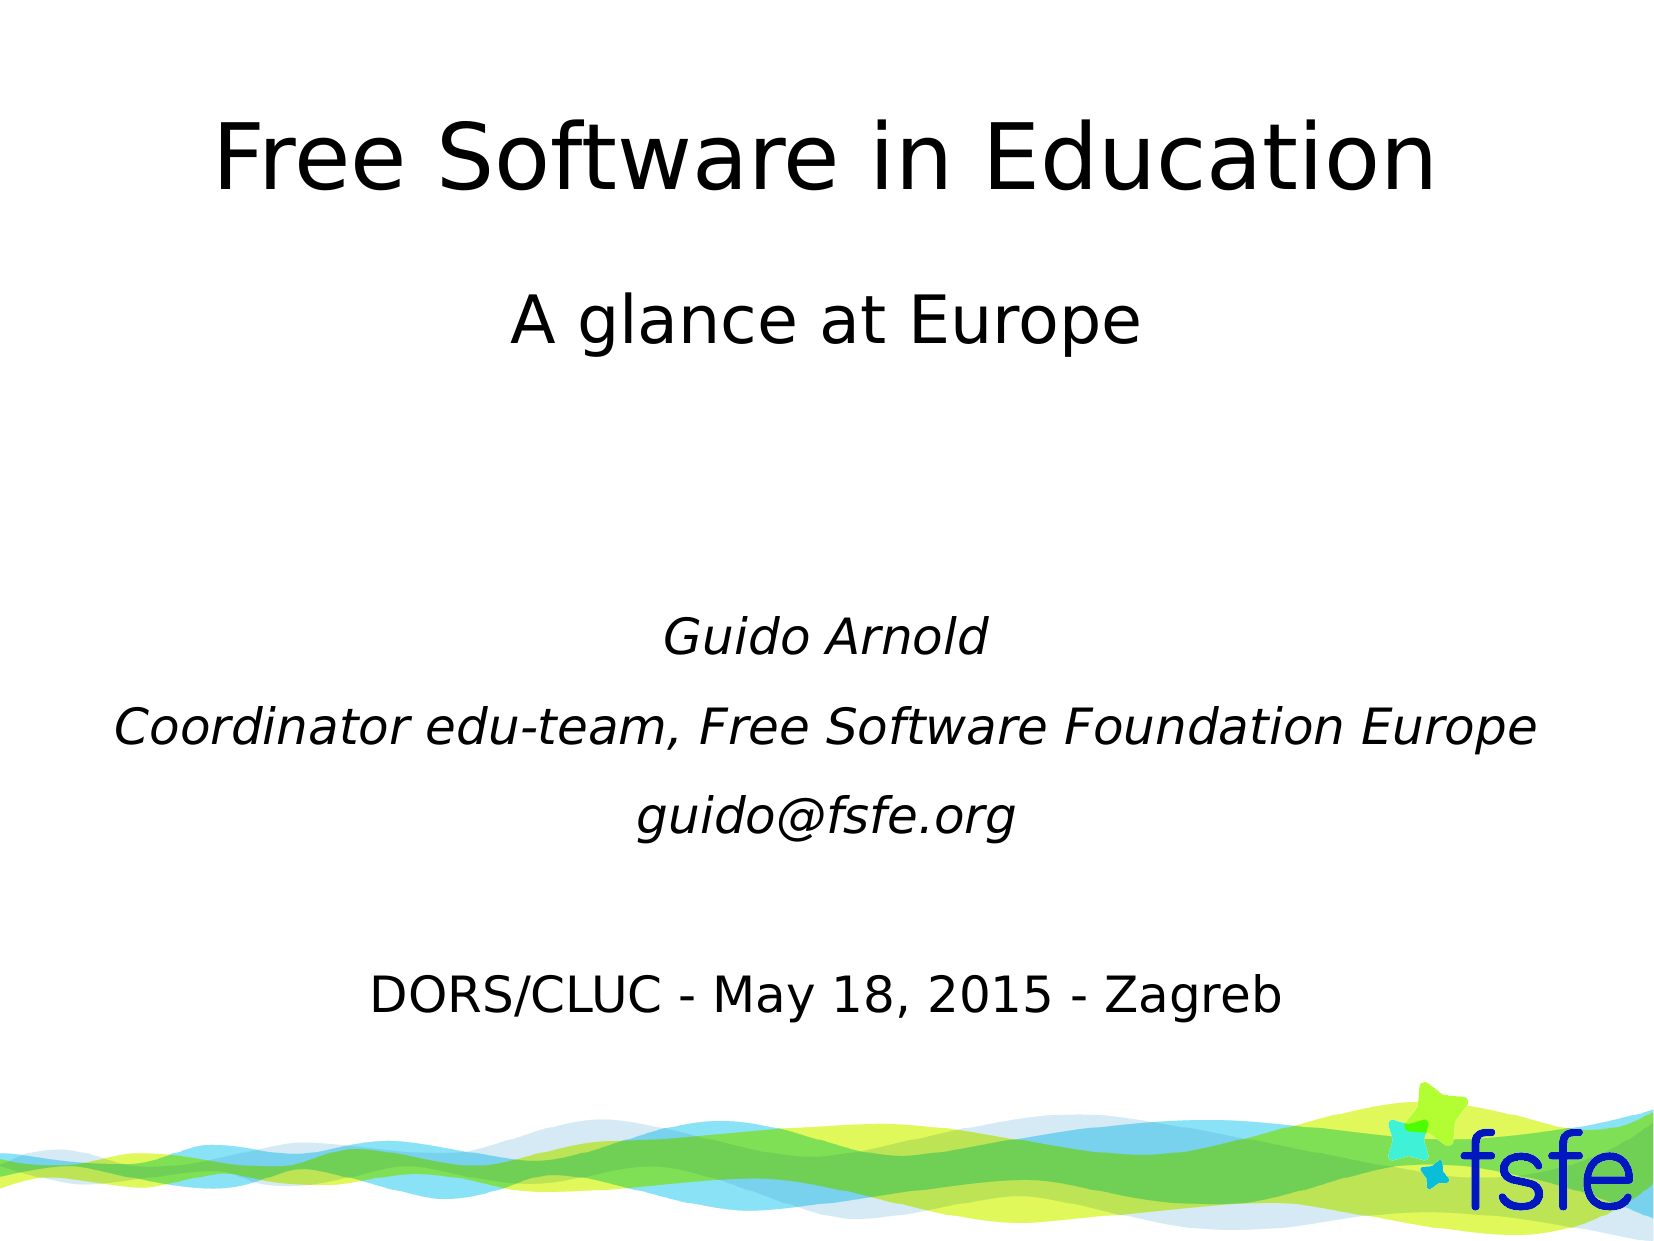

# Free Software in Education
A glance at Europe
Guido Arnold
Coordinator edu-team, Free Software Foundation Europe
guido@fsfe.org
DORS/CLUC - May 18, 2015 - Zagreb